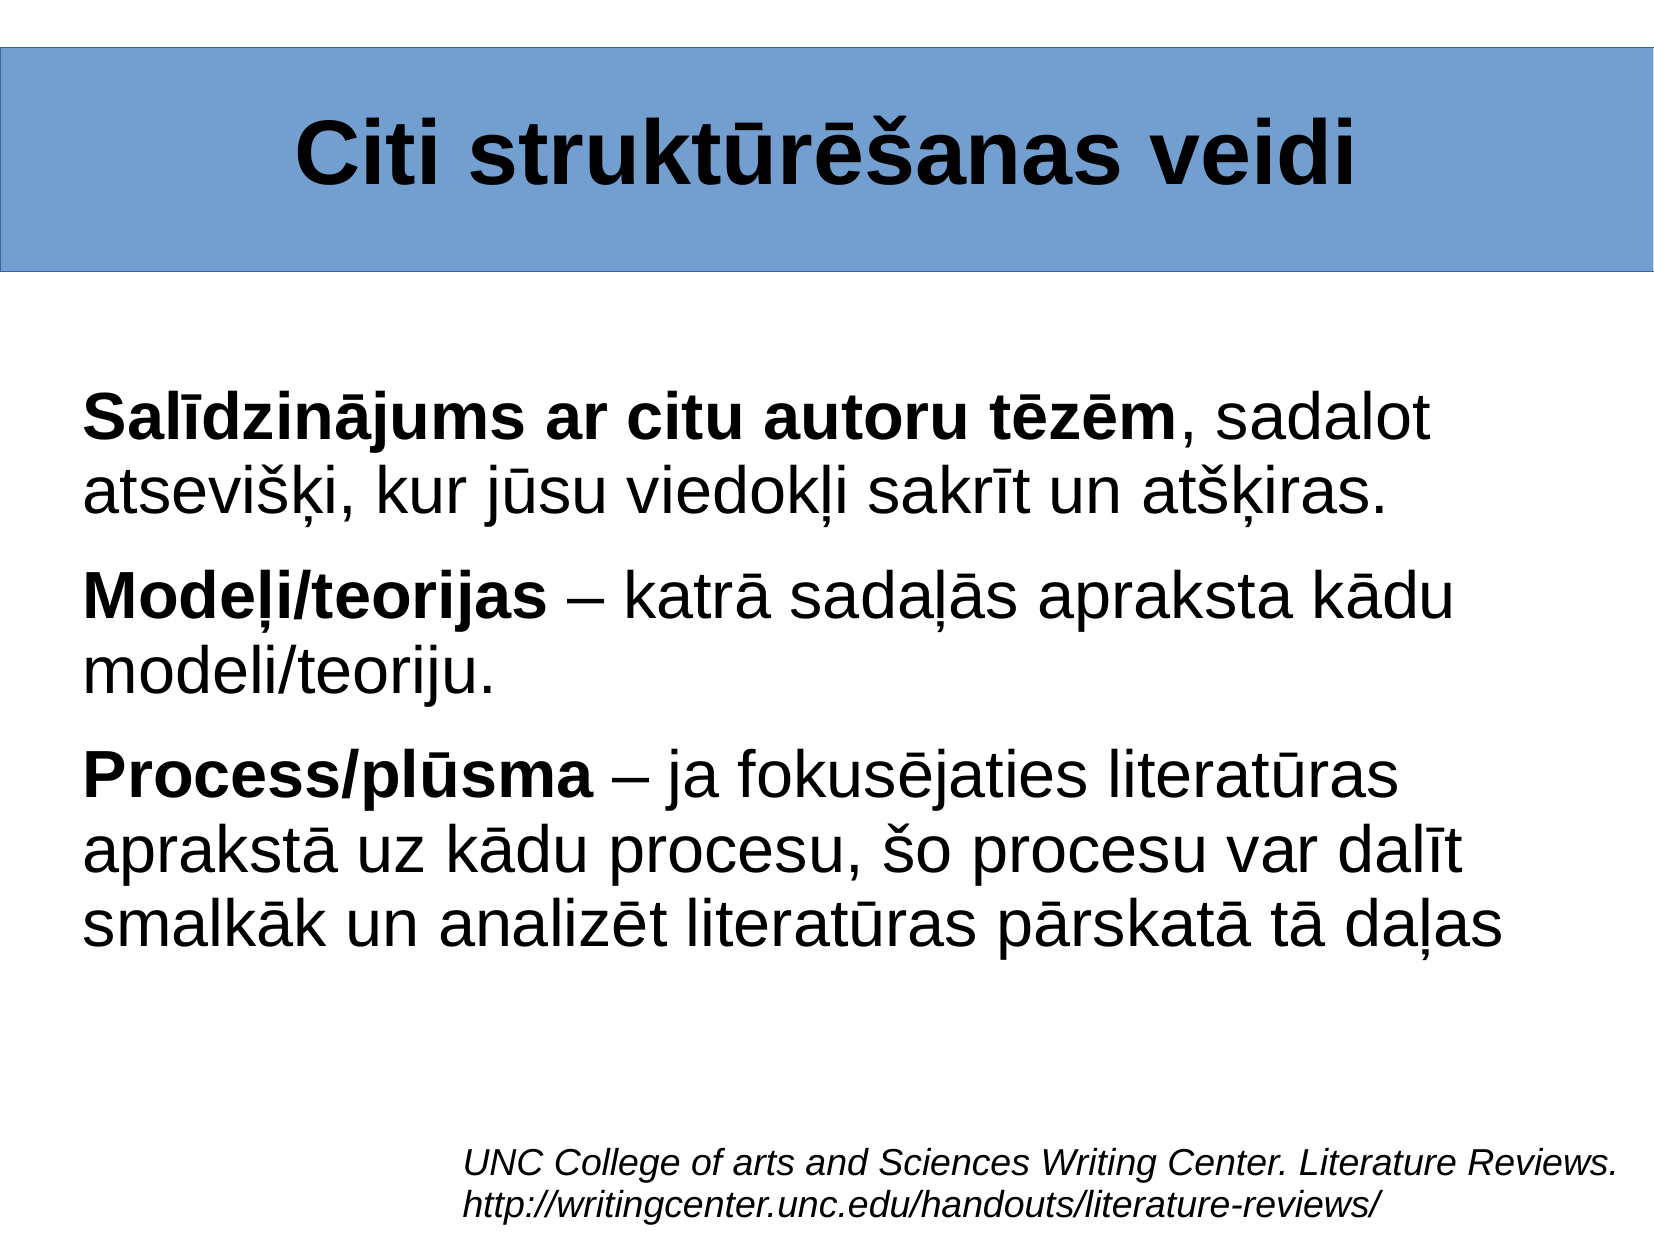

# Citi struktūrēšanas veidi
Salīdzinājums ar citu autoru tēzēm, sadalot atsevišķi, kur jūsu viedokļi sakrīt un atšķiras.
Modeļi/teorijas – katrā sadaļās apraksta kādu modeli/teoriju.
Process/plūsma – ja fokusējaties literatūras aprakstā uz kādu procesu, šo procesu var dalīt smalkāk un analizēt literatūras pārskatā tā daļas
UNC College of arts and Sciences Writing Center. Literature Reviews.
http://writingcenter.unc.edu/handouts/literature-reviews/